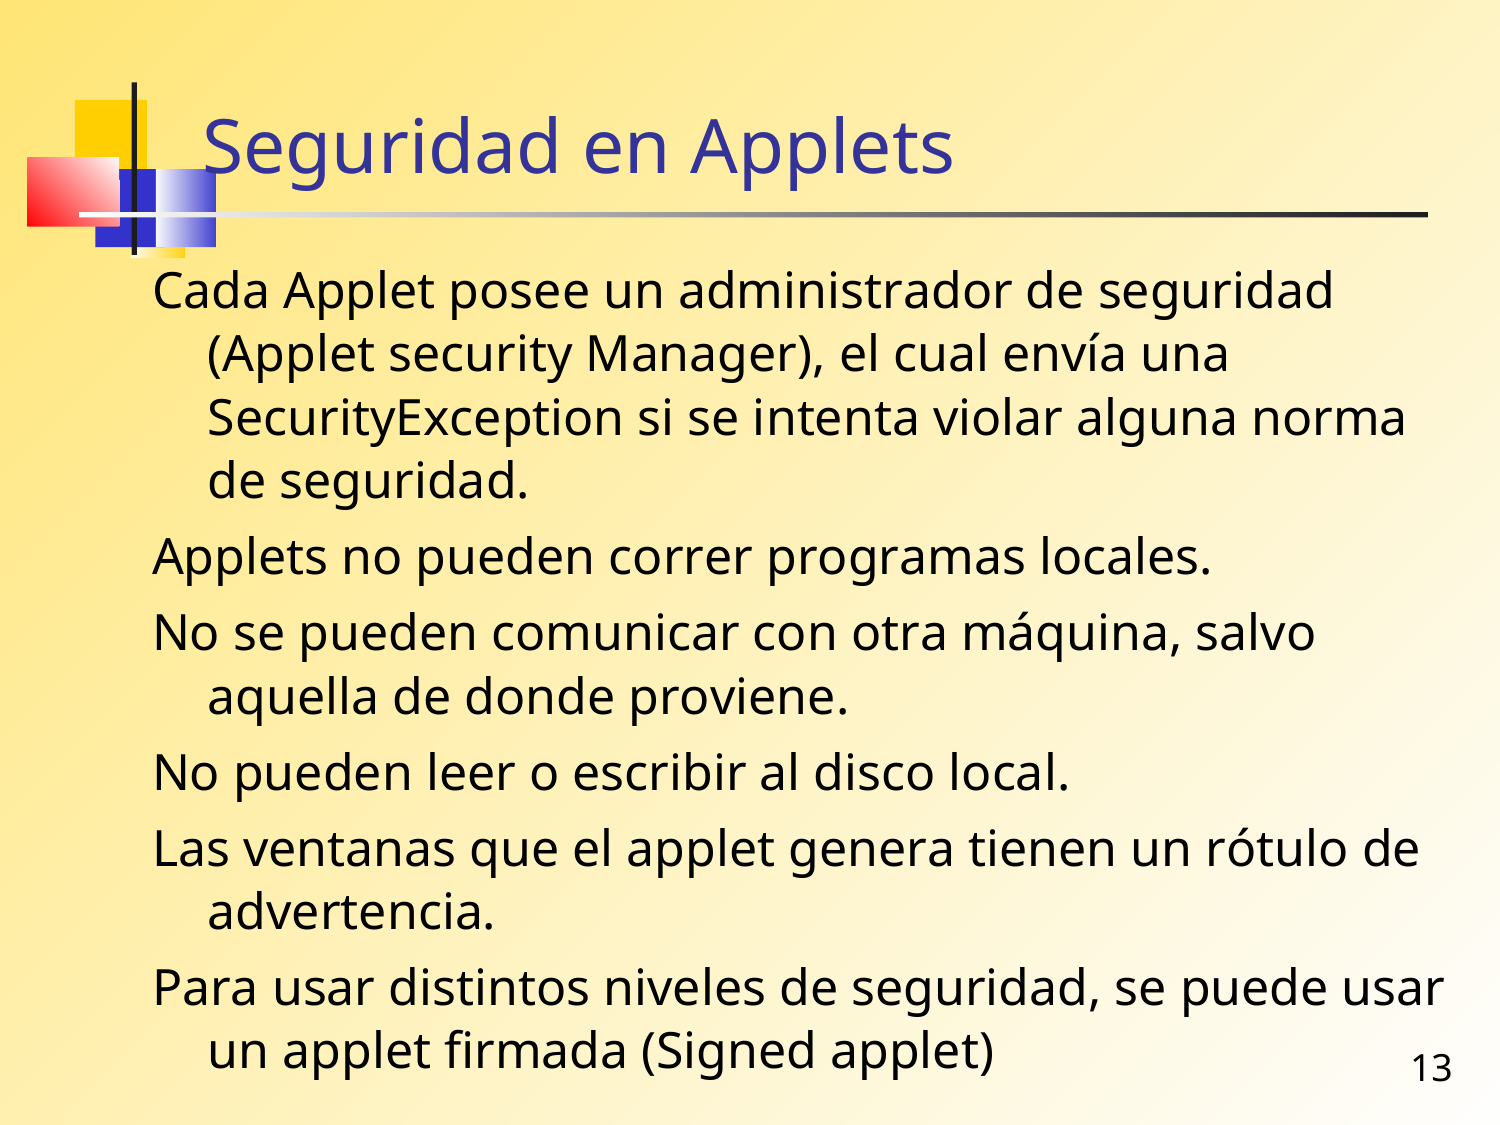

# Seguridad en Applets
Cada Applet posee un administrador de seguridad (Applet security Manager), el cual envía una SecurityException si se intenta violar alguna norma de seguridad.
Applets no pueden correr programas locales.
No se pueden comunicar con otra máquina, salvo aquella de donde proviene.
No pueden leer o escribir al disco local.
Las ventanas que el applet genera tienen un rótulo de advertencia.
Para usar distintos niveles de seguridad, se puede usar un applet firmada (Signed applet)